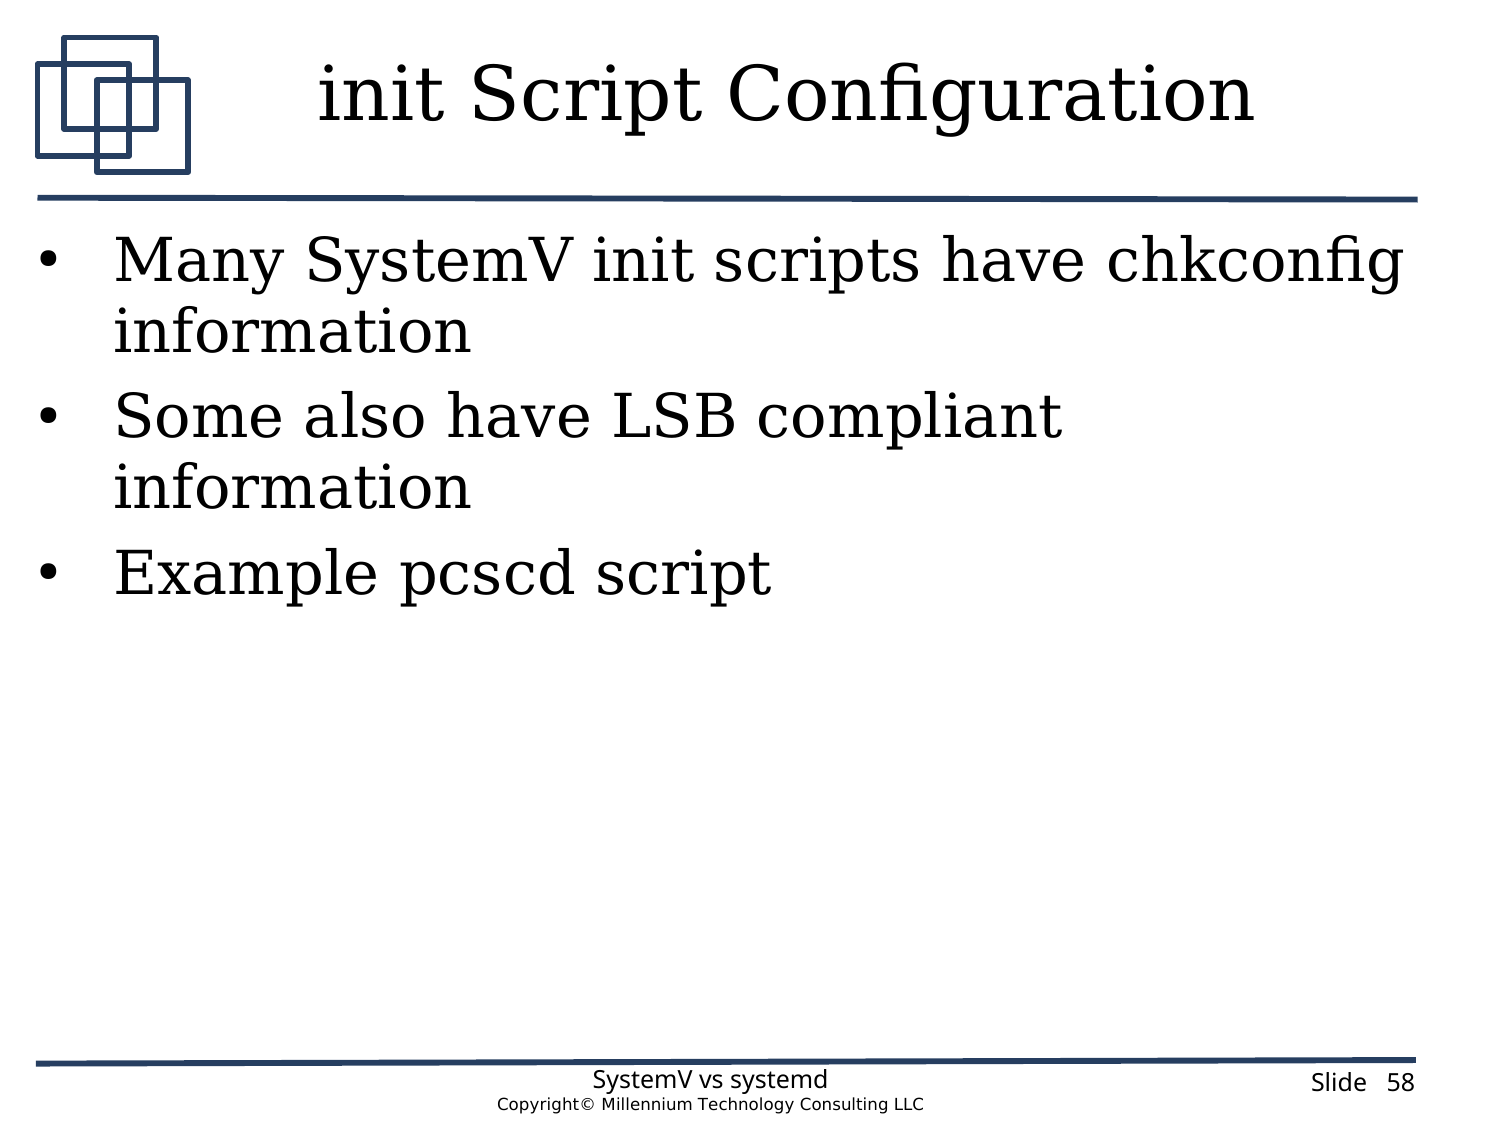

# init Script Configuration
Many SystemV init scripts have chkconfig information
Some also have LSB compliant information
Example pcscd script